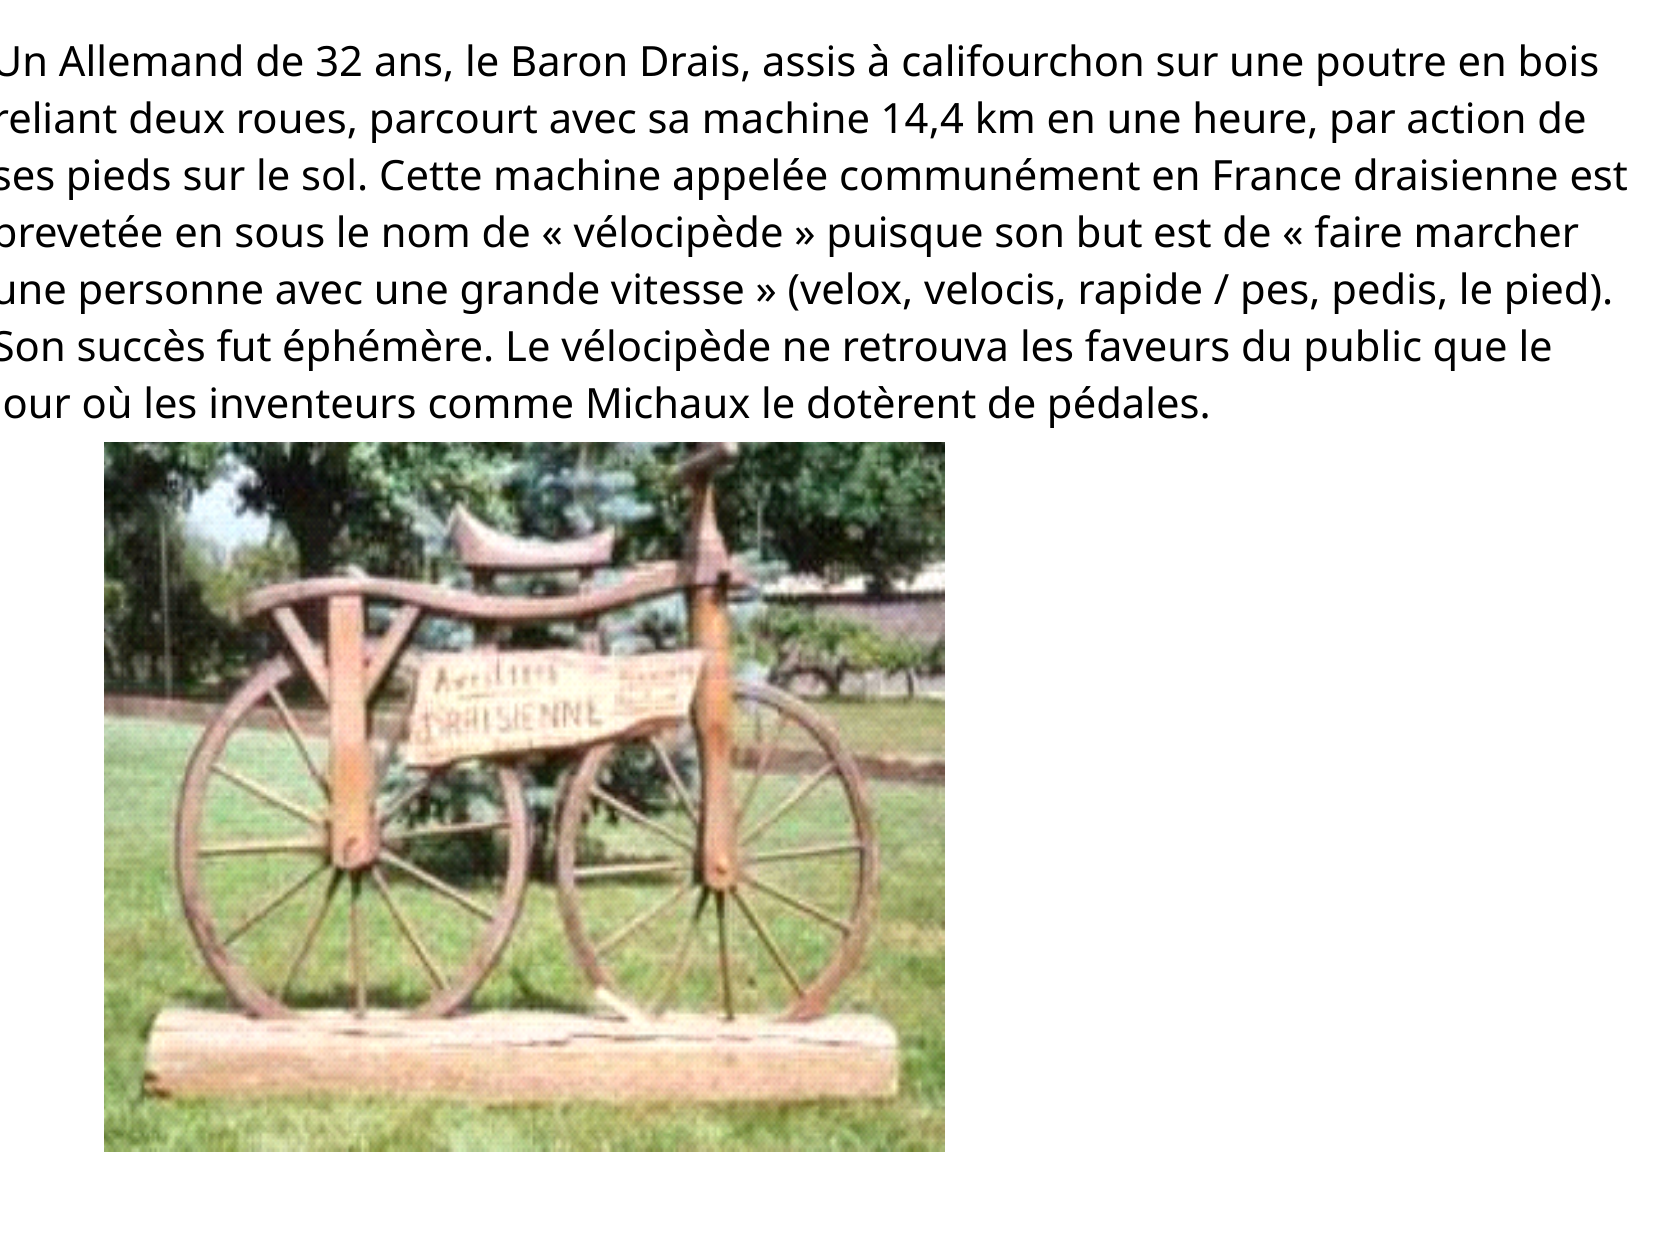

Un Allemand de 32 ans, le Baron Drais, assis à califourchon sur une poutre en bois reliant deux roues, parcourt avec sa machine 14,4 km en une heure, par action de ses pieds sur le sol. Cette machine appelée communément en France draisienne est brevetée en sous le nom de « vélocipède » puisque son but est de « faire marcher une personne avec une grande vitesse » (velox, velocis, rapide / pes, pedis, le pied). Son succès fut éphémère. Le vélocipède ne retrouva les faveurs du public que le jour où les inventeurs comme Michaux le dotèrent de pédales.